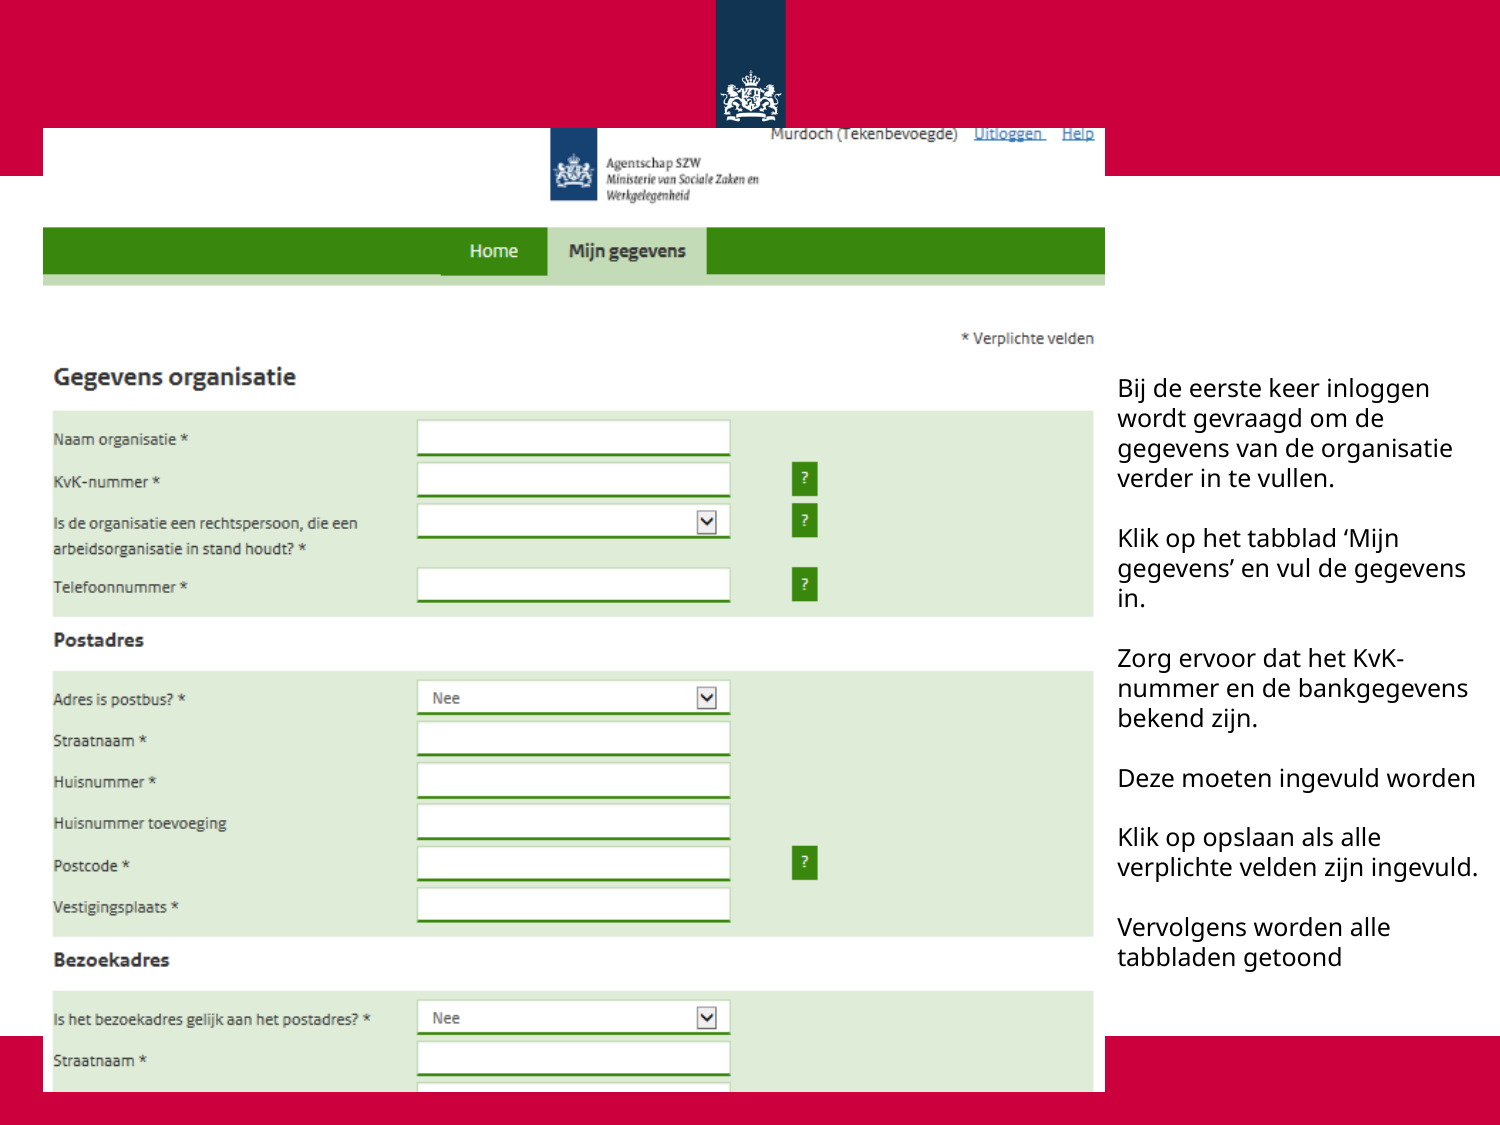

Bij de eerste keer inloggen wordt gevraagd om de gegevens van de organisatie verder in te vullen.
Klik op het tabblad ‘Mijn gegevens’ en vul de gegevens in.
Zorg ervoor dat het KvK-nummer en de bankgegevens bekend zijn.
Deze moeten ingevuld worden
Klik op opslaan als alle verplichte velden zijn ingevuld.
Vervolgens worden alle tabbladen getoond